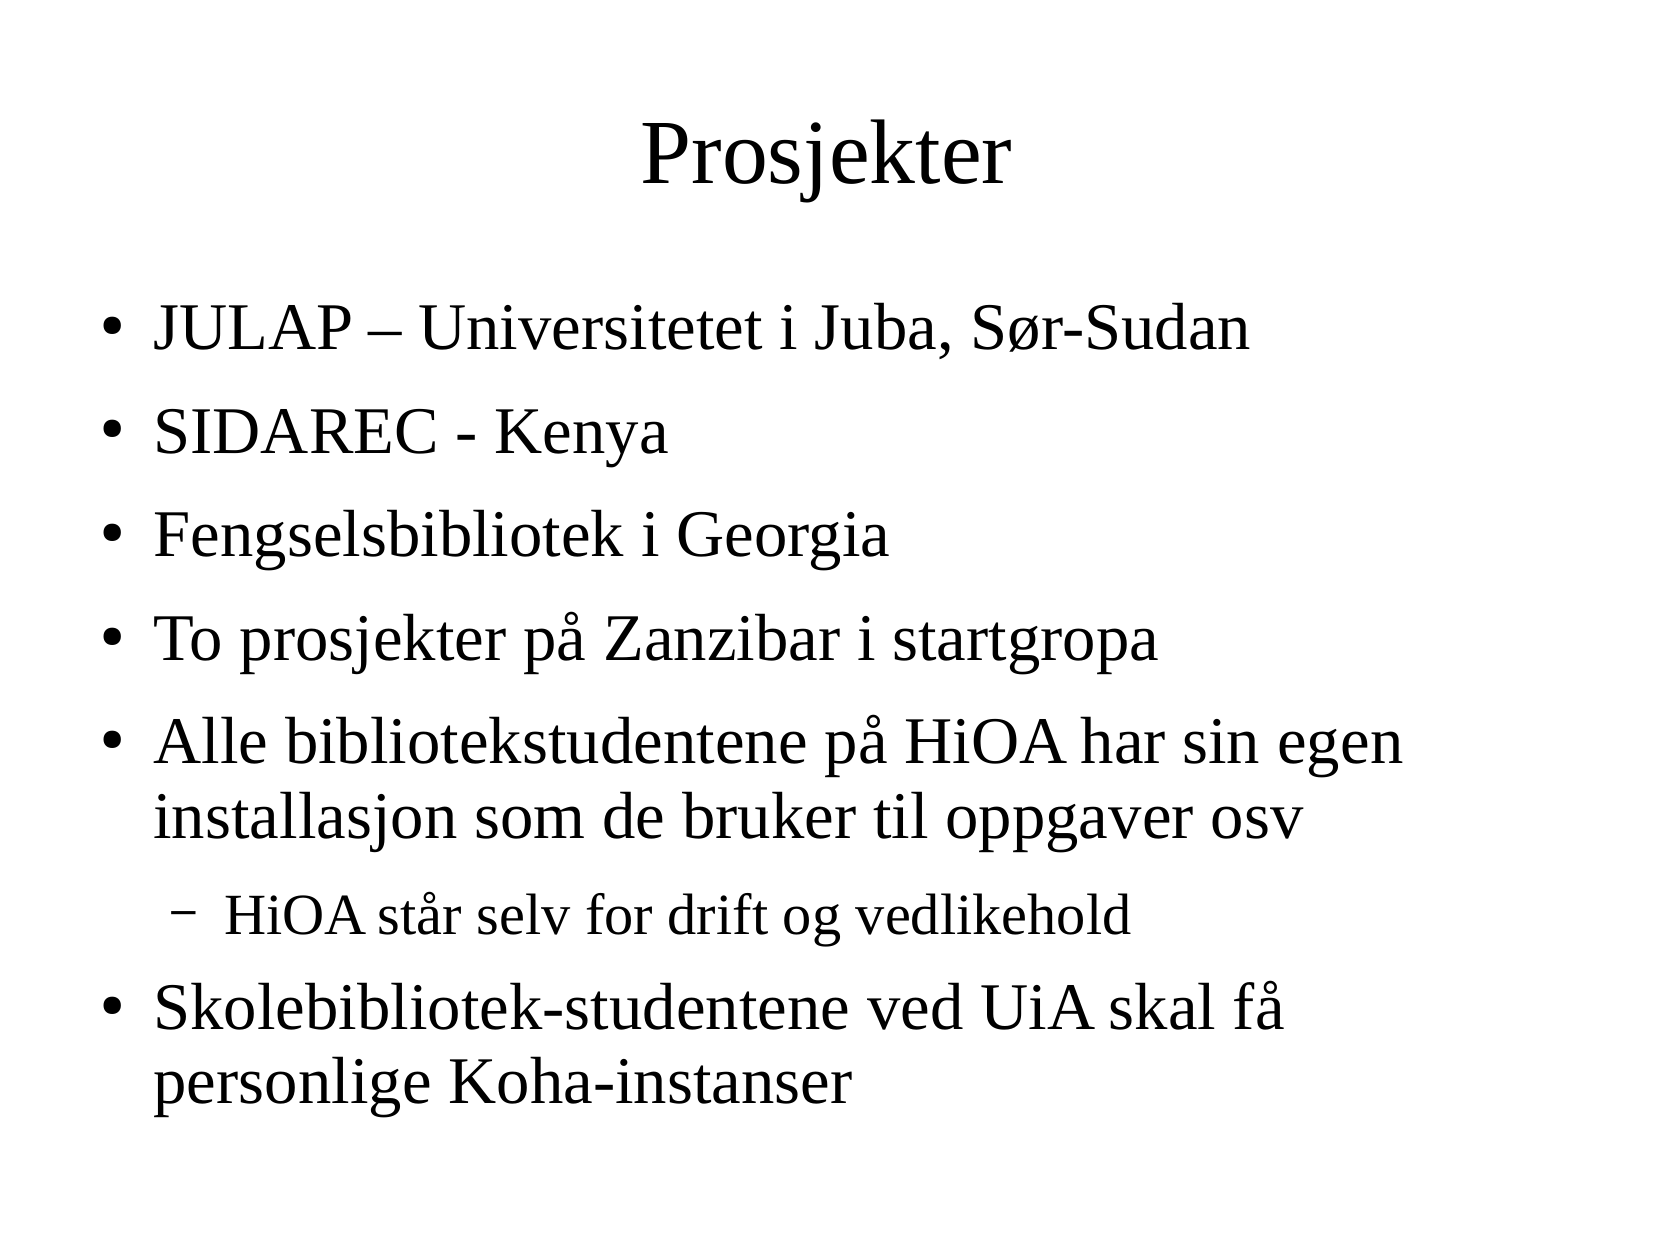

# Prosjekter
JULAP – Universitetet i Juba, Sør-Sudan
SIDAREC - Kenya
Fengselsbibliotek i Georgia
To prosjekter på Zanzibar i startgropa
Alle bibliotekstudentene på HiOA har sin egen installasjon som de bruker til oppgaver osv
HiOA står selv for drift og vedlikehold
Skolebibliotek-studentene ved UiA skal få personlige Koha-instanser